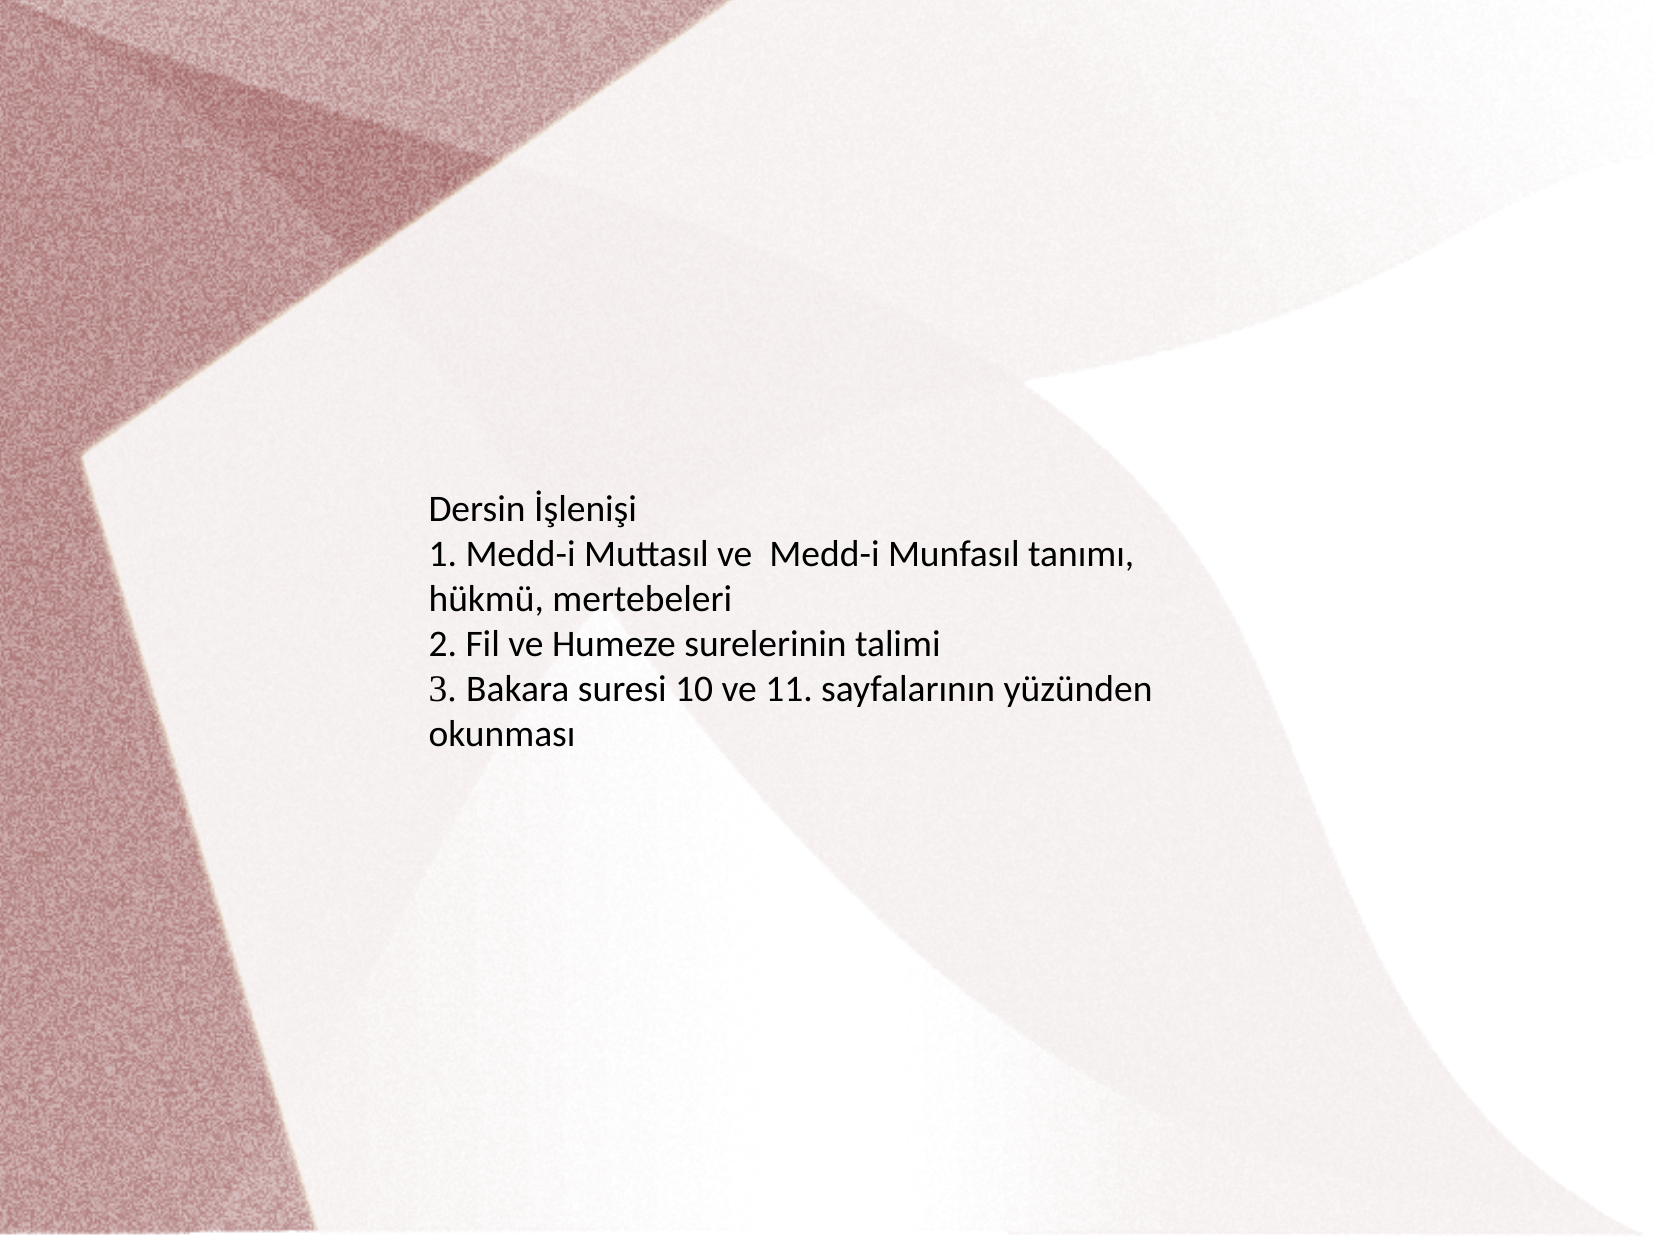

#
Dersin İşlenişi
1. Medd-i Muttasıl ve Medd-i Munfasıl tanımı, hükmü, mertebeleri
2. Fil ve Humeze surelerinin talimi
3. Bakara suresi 10 ve 11. sayfalarının yüzünden okunması